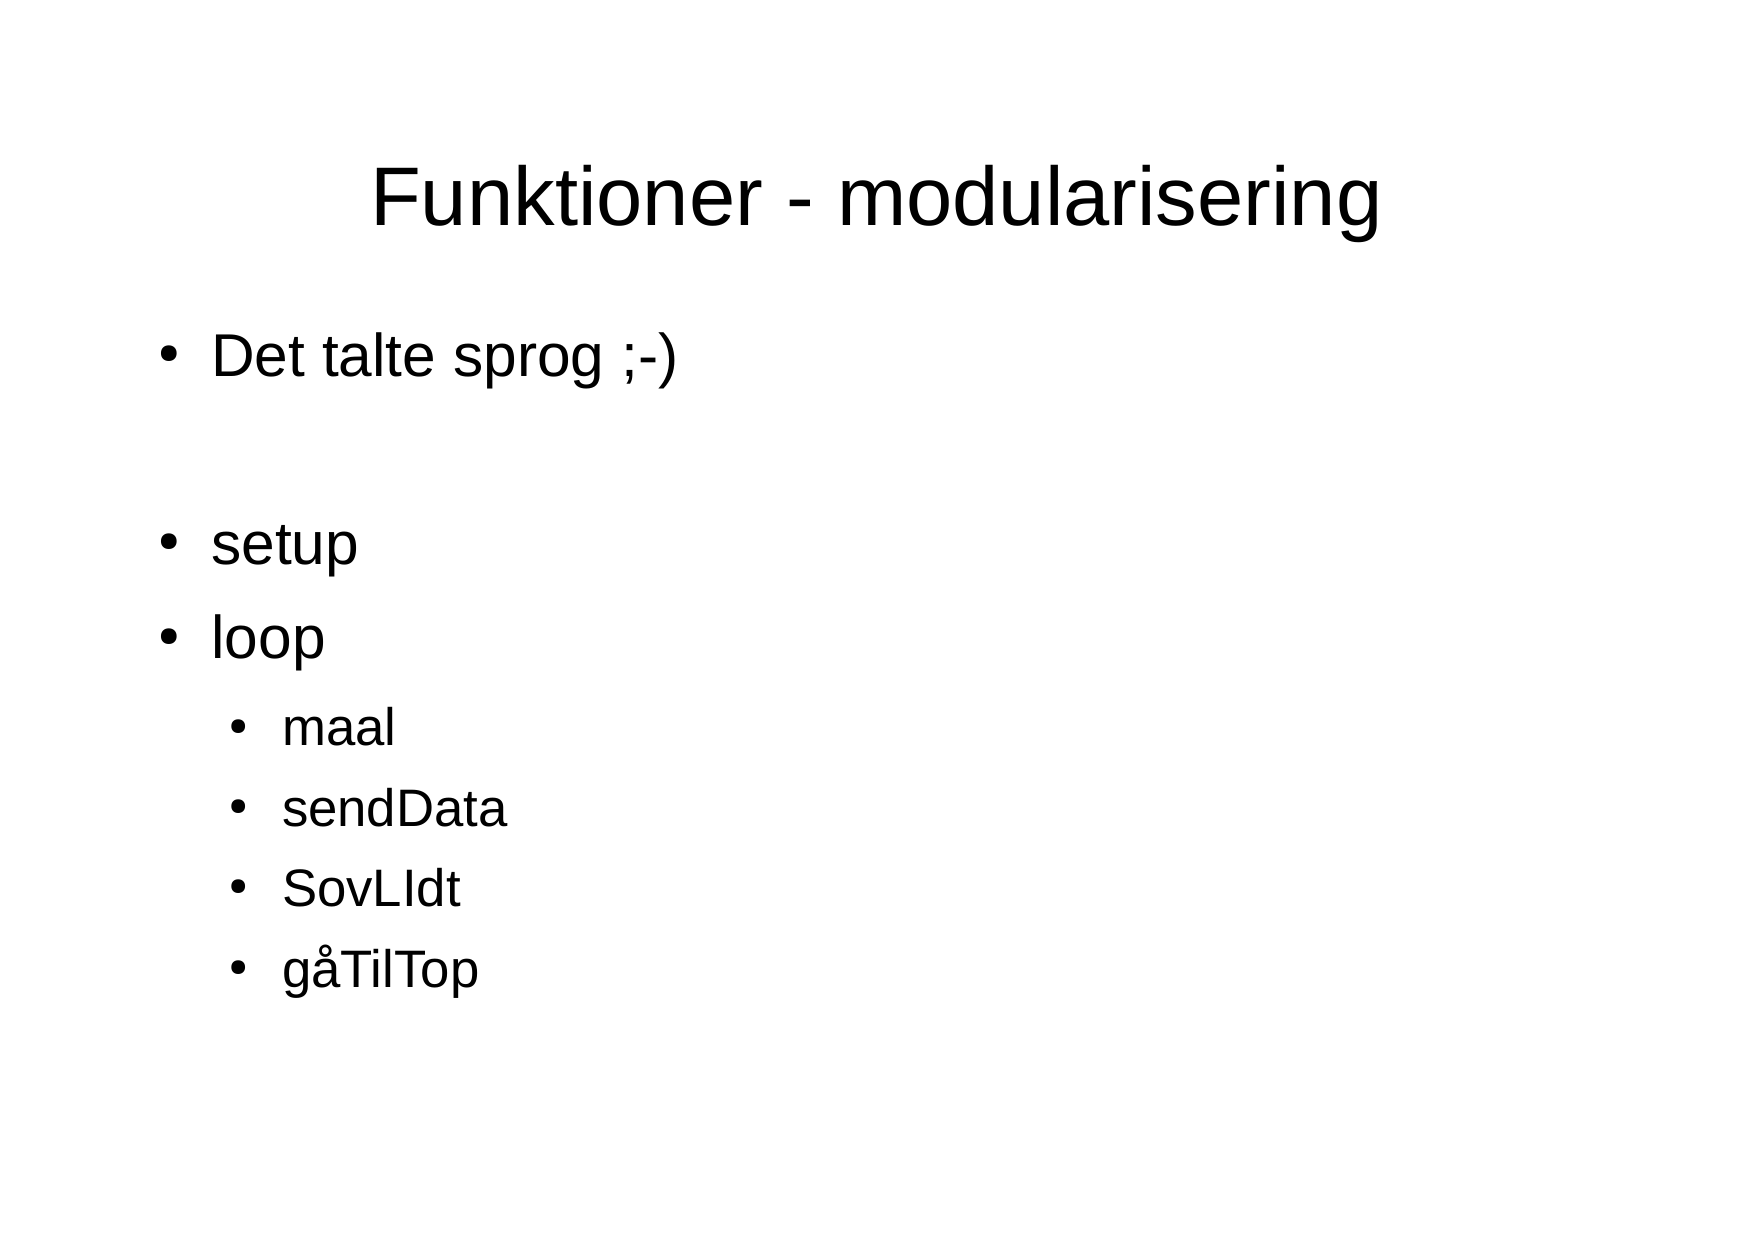

# Funktioner - modularisering
Det talte sprog ;-)
setup
loop
maal
sendData
SovLIdt
gåTilTop
41